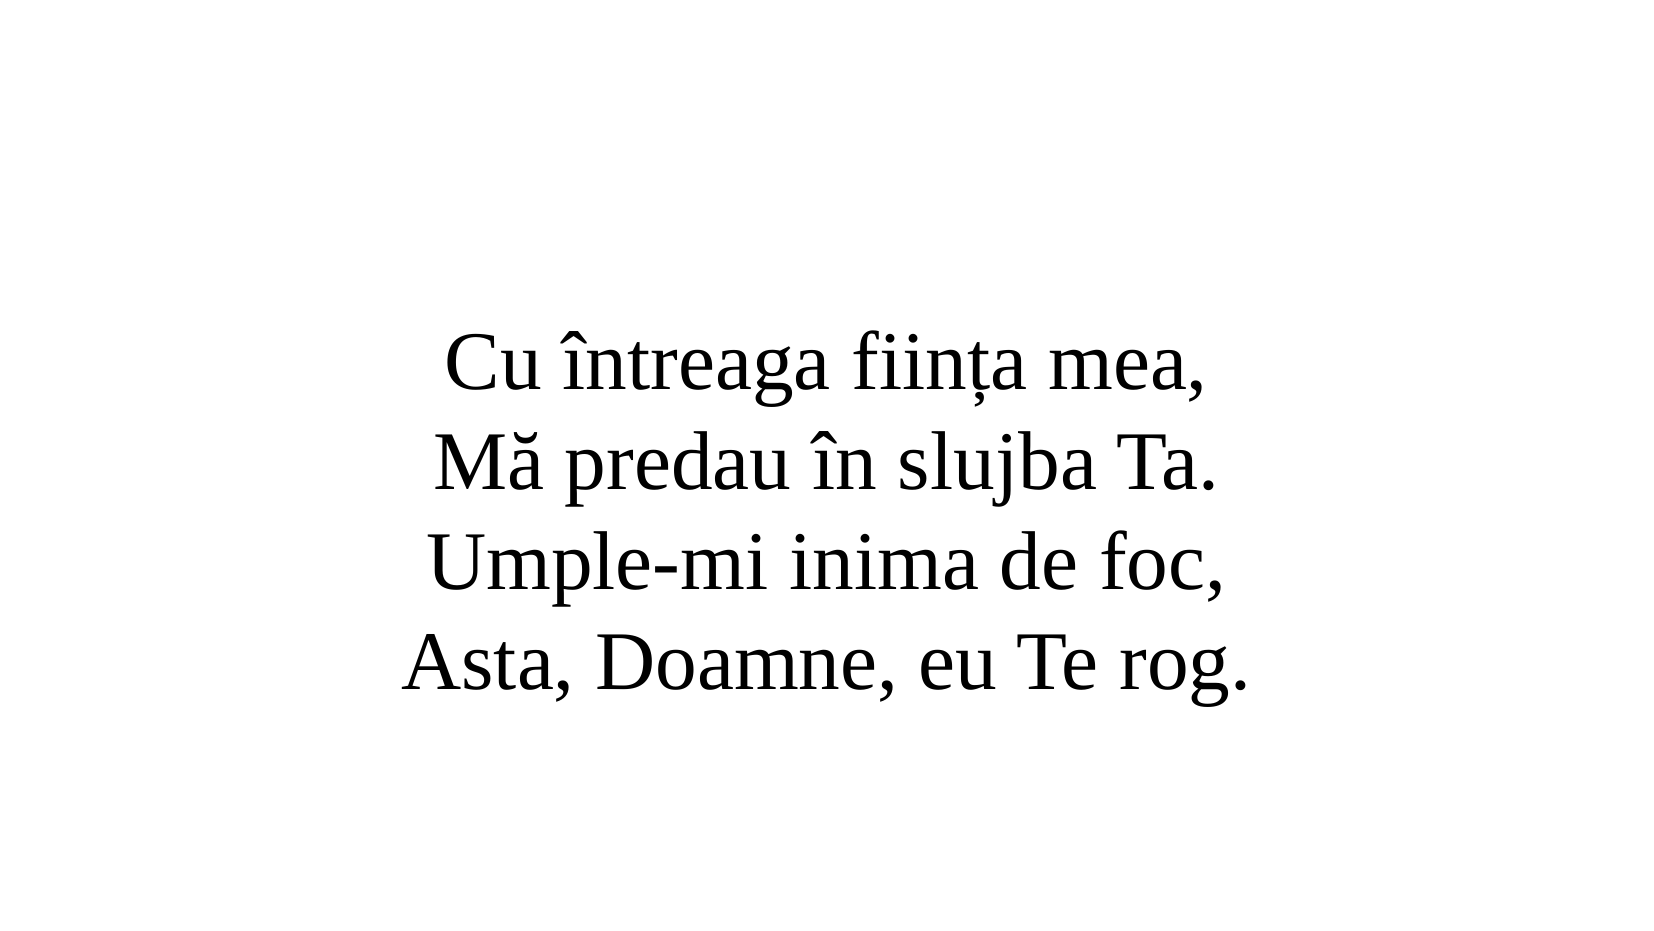

# Cu întreaga ființa mea, Mă predau în slujba Ta. Umple-mi inima de foc, Asta, Doamne, eu Te rog.